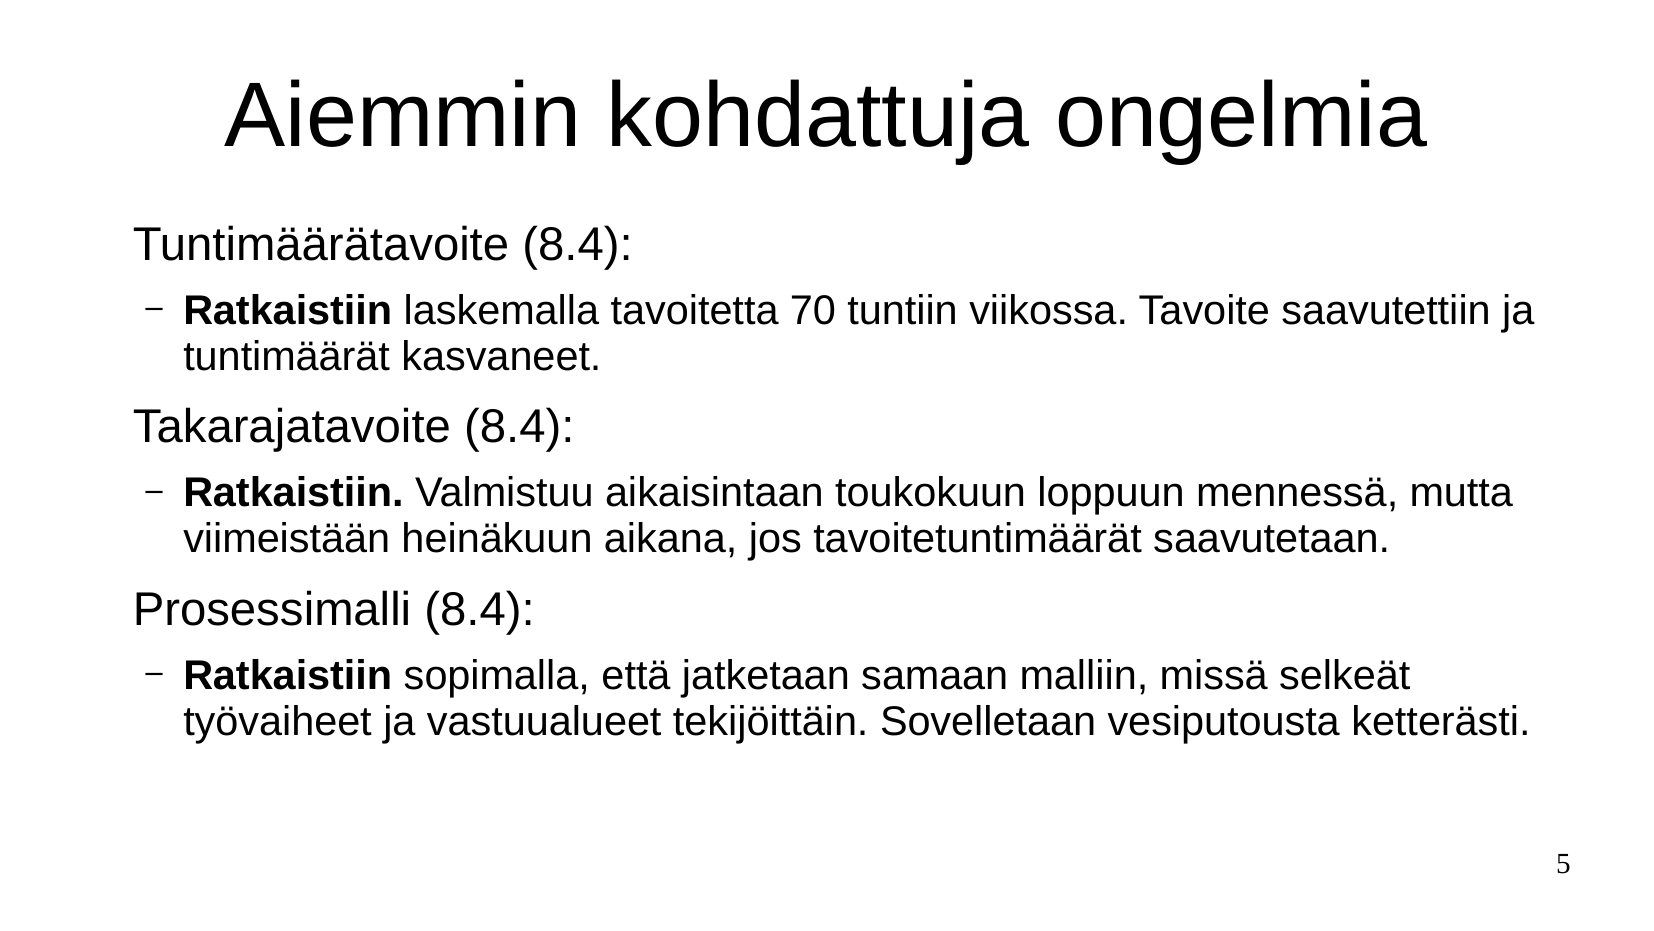

# Aiemmin kohdattuja ongelmia
Tuntimäärätavoite (8.4):
Ratkaistiin laskemalla tavoitetta 70 tuntiin viikossa. Tavoite saavutettiin ja tuntimäärät kasvaneet.
Takarajatavoite (8.4):
Ratkaistiin. Valmistuu aikaisintaan toukokuun loppuun mennessä, mutta viimeistään heinäkuun aikana, jos tavoitetuntimäärät saavutetaan.
Prosessimalli (8.4):
Ratkaistiin sopimalla, että jatketaan samaan malliin, missä selkeät työvaiheet ja vastuualueet tekijöittäin. Sovelletaan vesiputousta ketterästi.
5